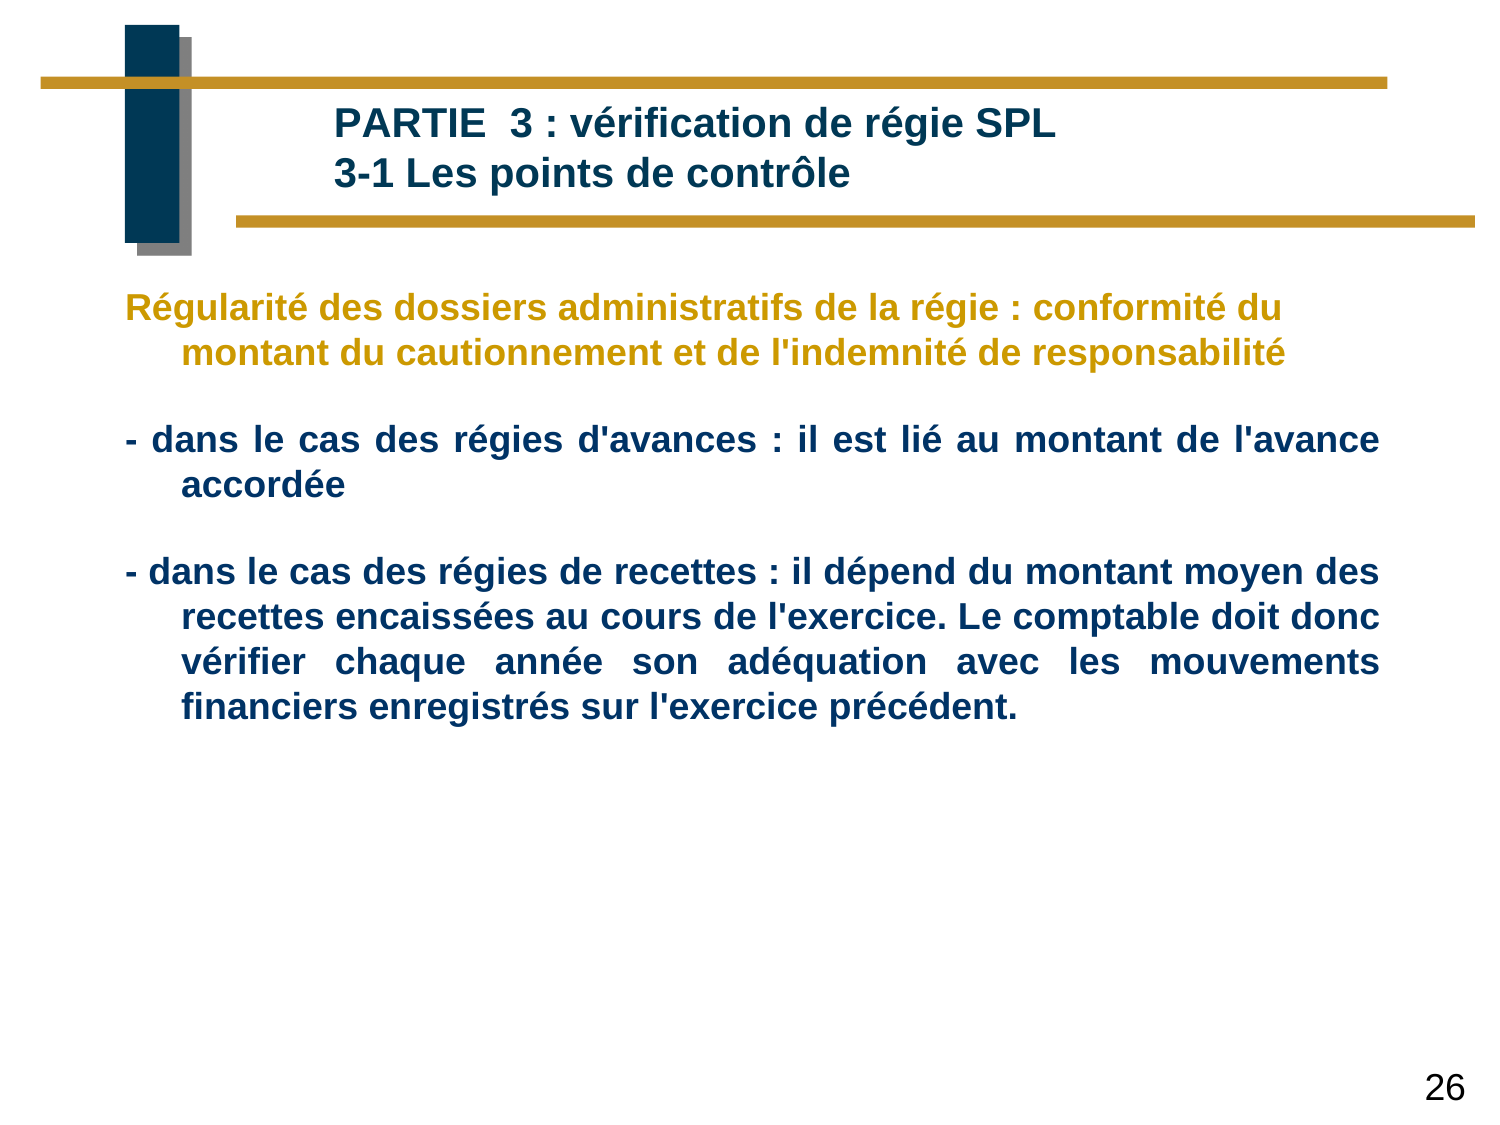

#
PARTIE 3 : vérification de régie SPL
3-1 Les points de contrôle
Régularité des dossiers administratifs de la régie : conformité du montant du cautionnement et de l'indemnité de responsabilité
- dans le cas des régies d'avances : il est lié au montant de l'avance accordée
- dans le cas des régies de recettes : il dépend du montant moyen des recettes encaissées au cours de l'exercice. Le comptable doit donc vérifier chaque année son adéquation avec les mouvements financiers enregistrés sur l'exercice précédent.
 26